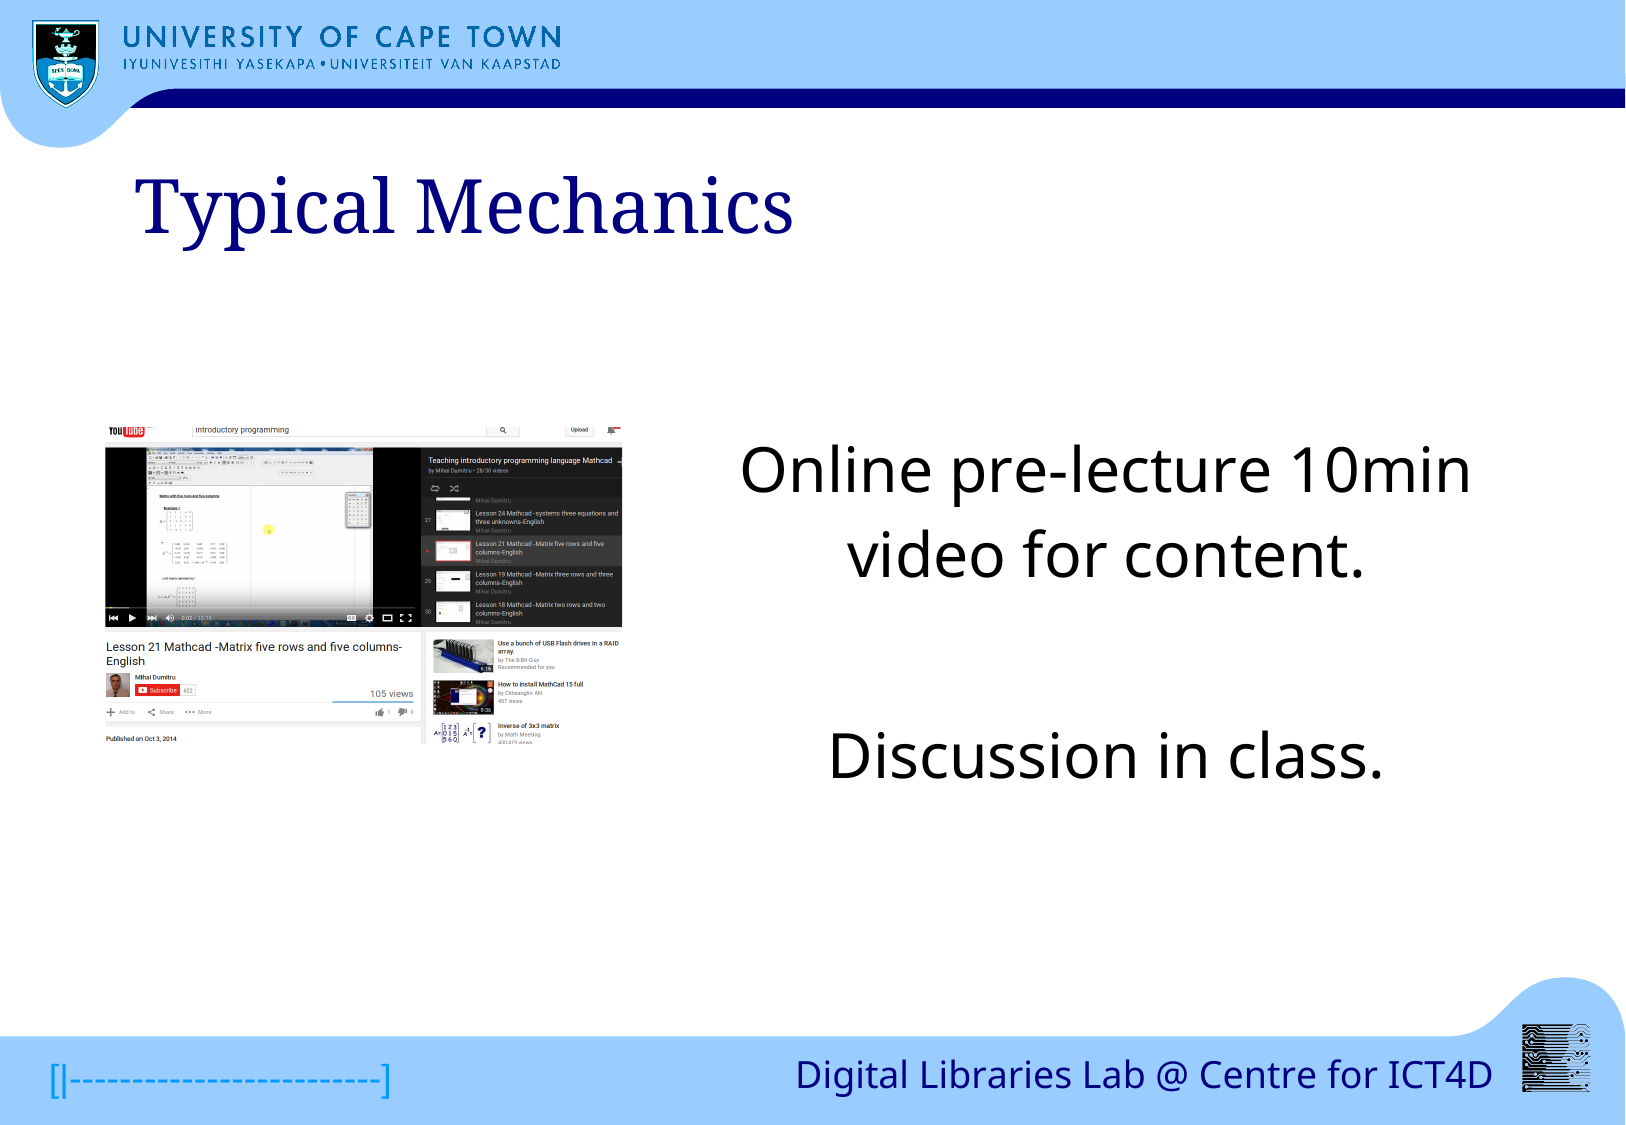

# Typical Mechanics
Online pre-lecture 10min video for content.
Discussion in class.
[|-------------------------]